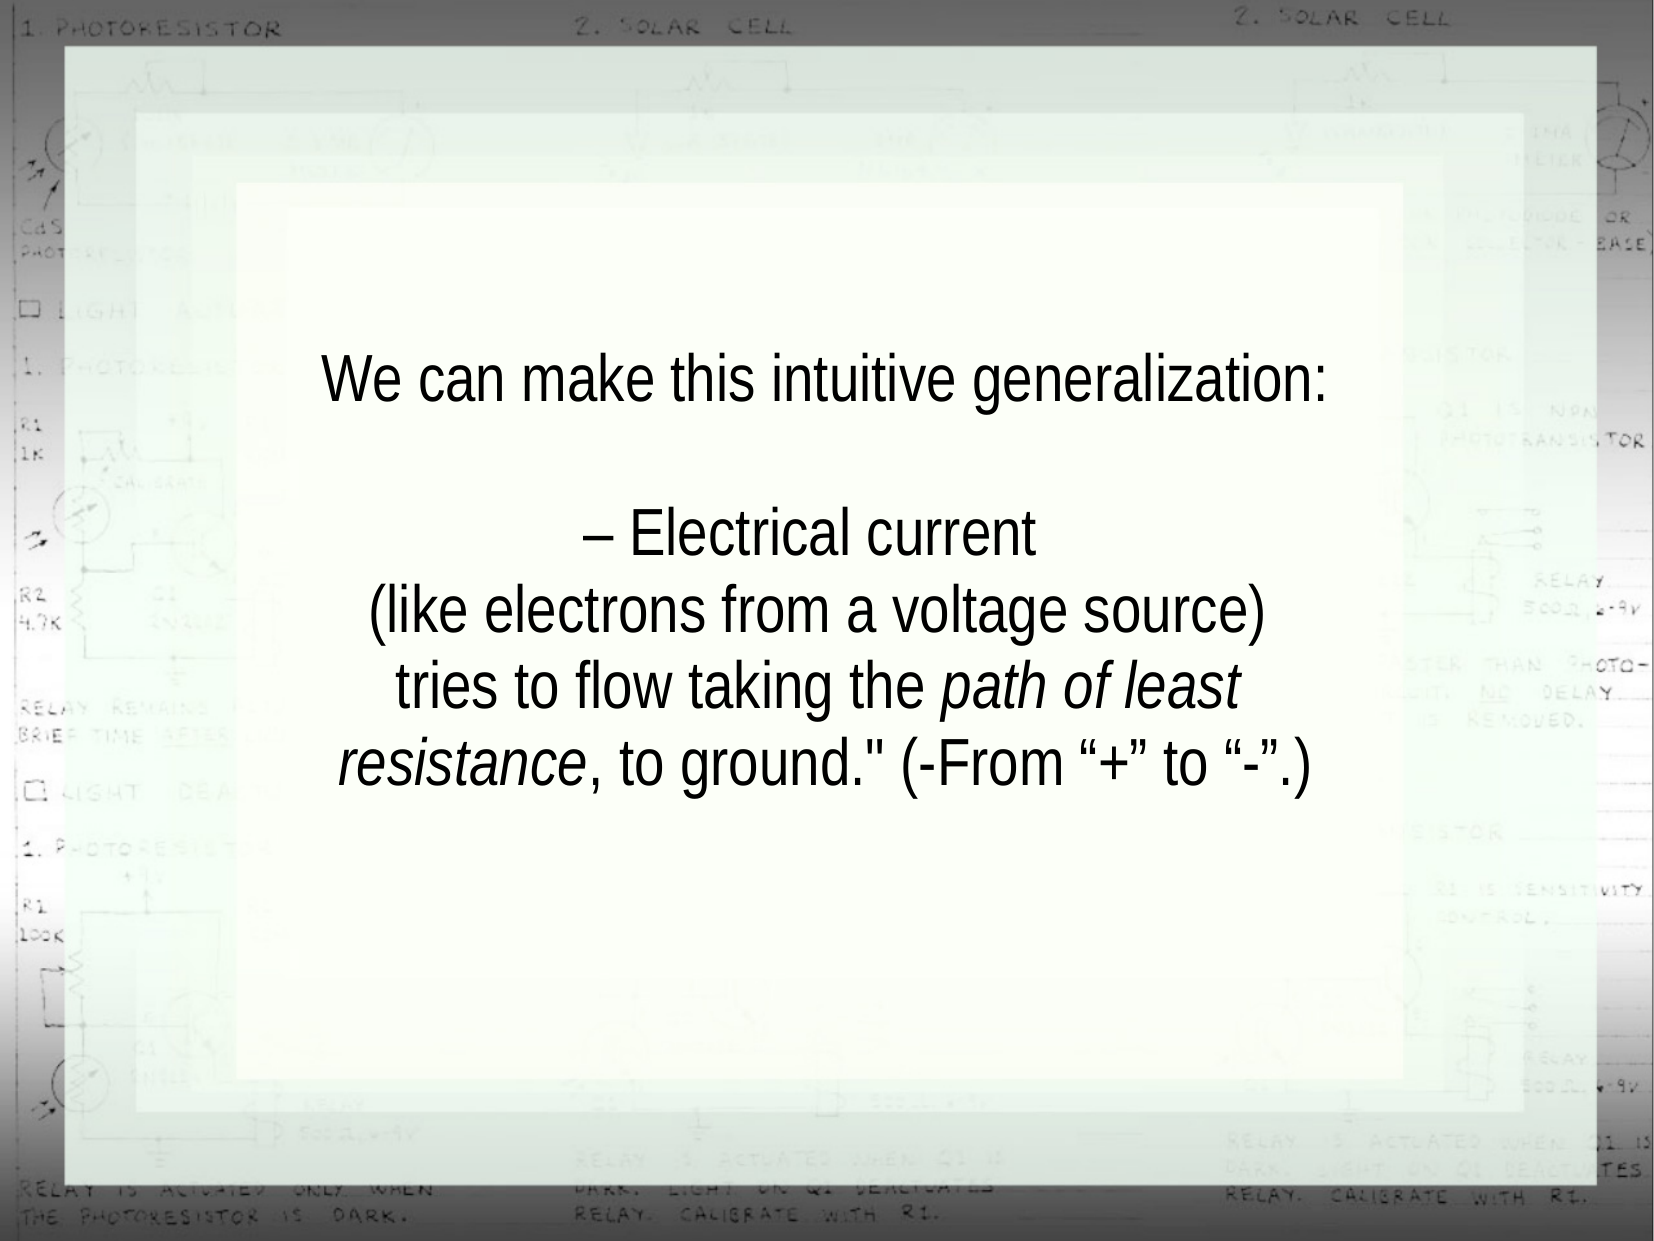

# We can make this intuitive generalization: – Electrical current (like electrons from a voltage source) tries to flow taking the path of least resistance, to ground." (-From “+” to “-”.)